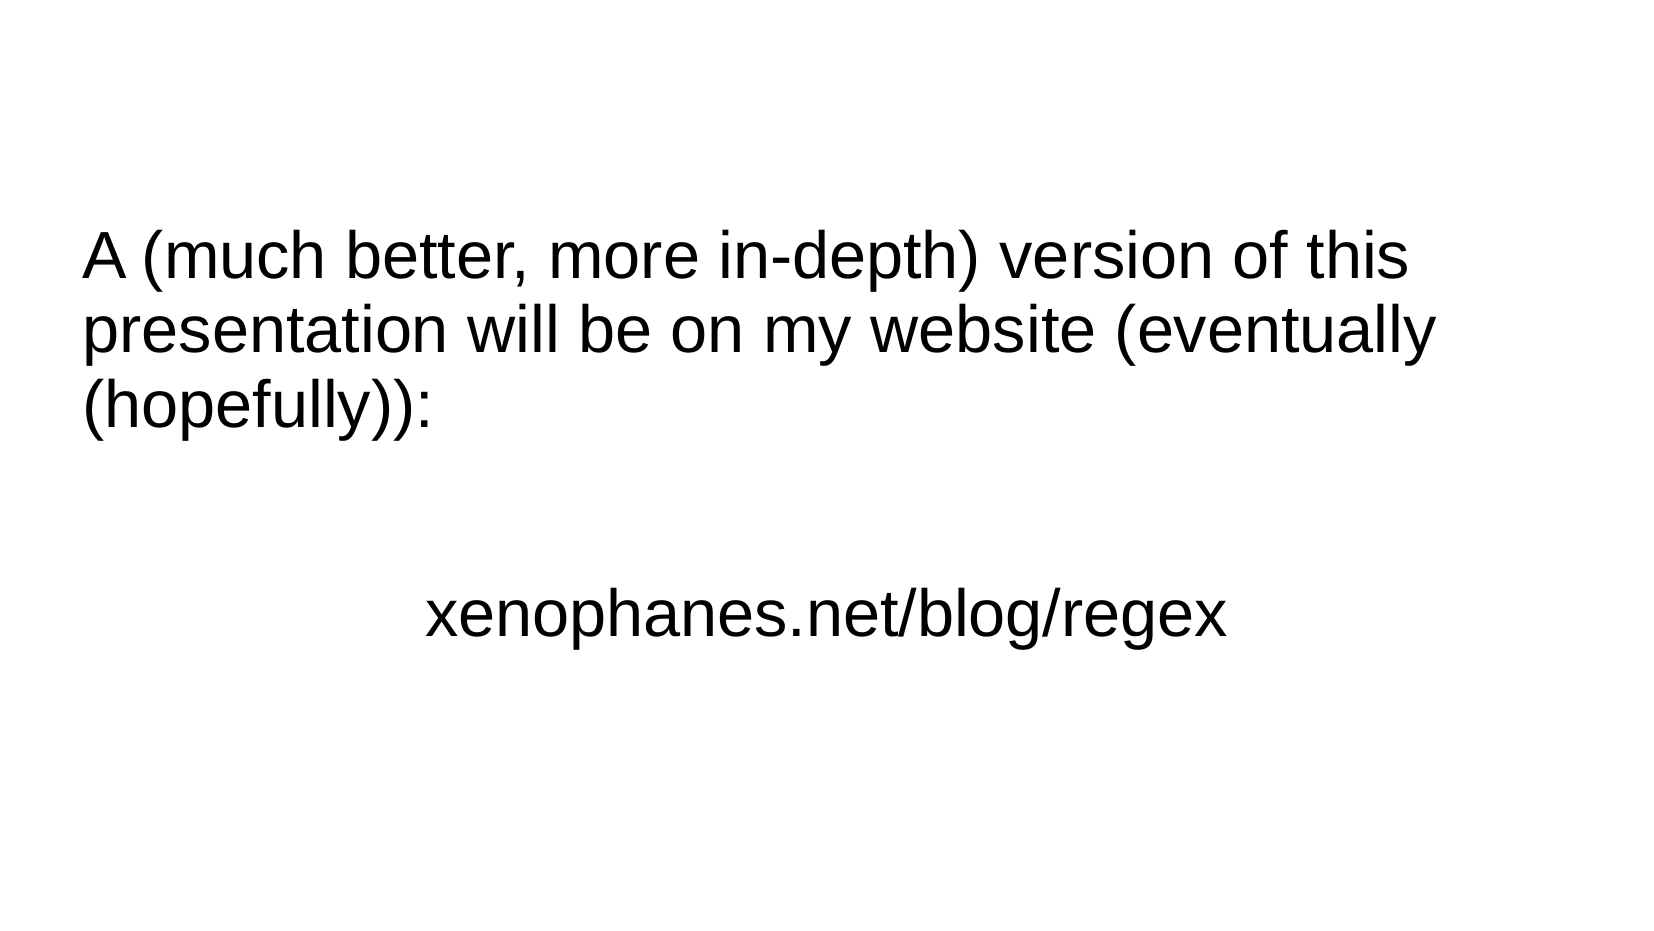

# A (much better, more in-depth) version of this presentation will be on my website (eventually (hopefully)):
xenophanes.net/blog/regex